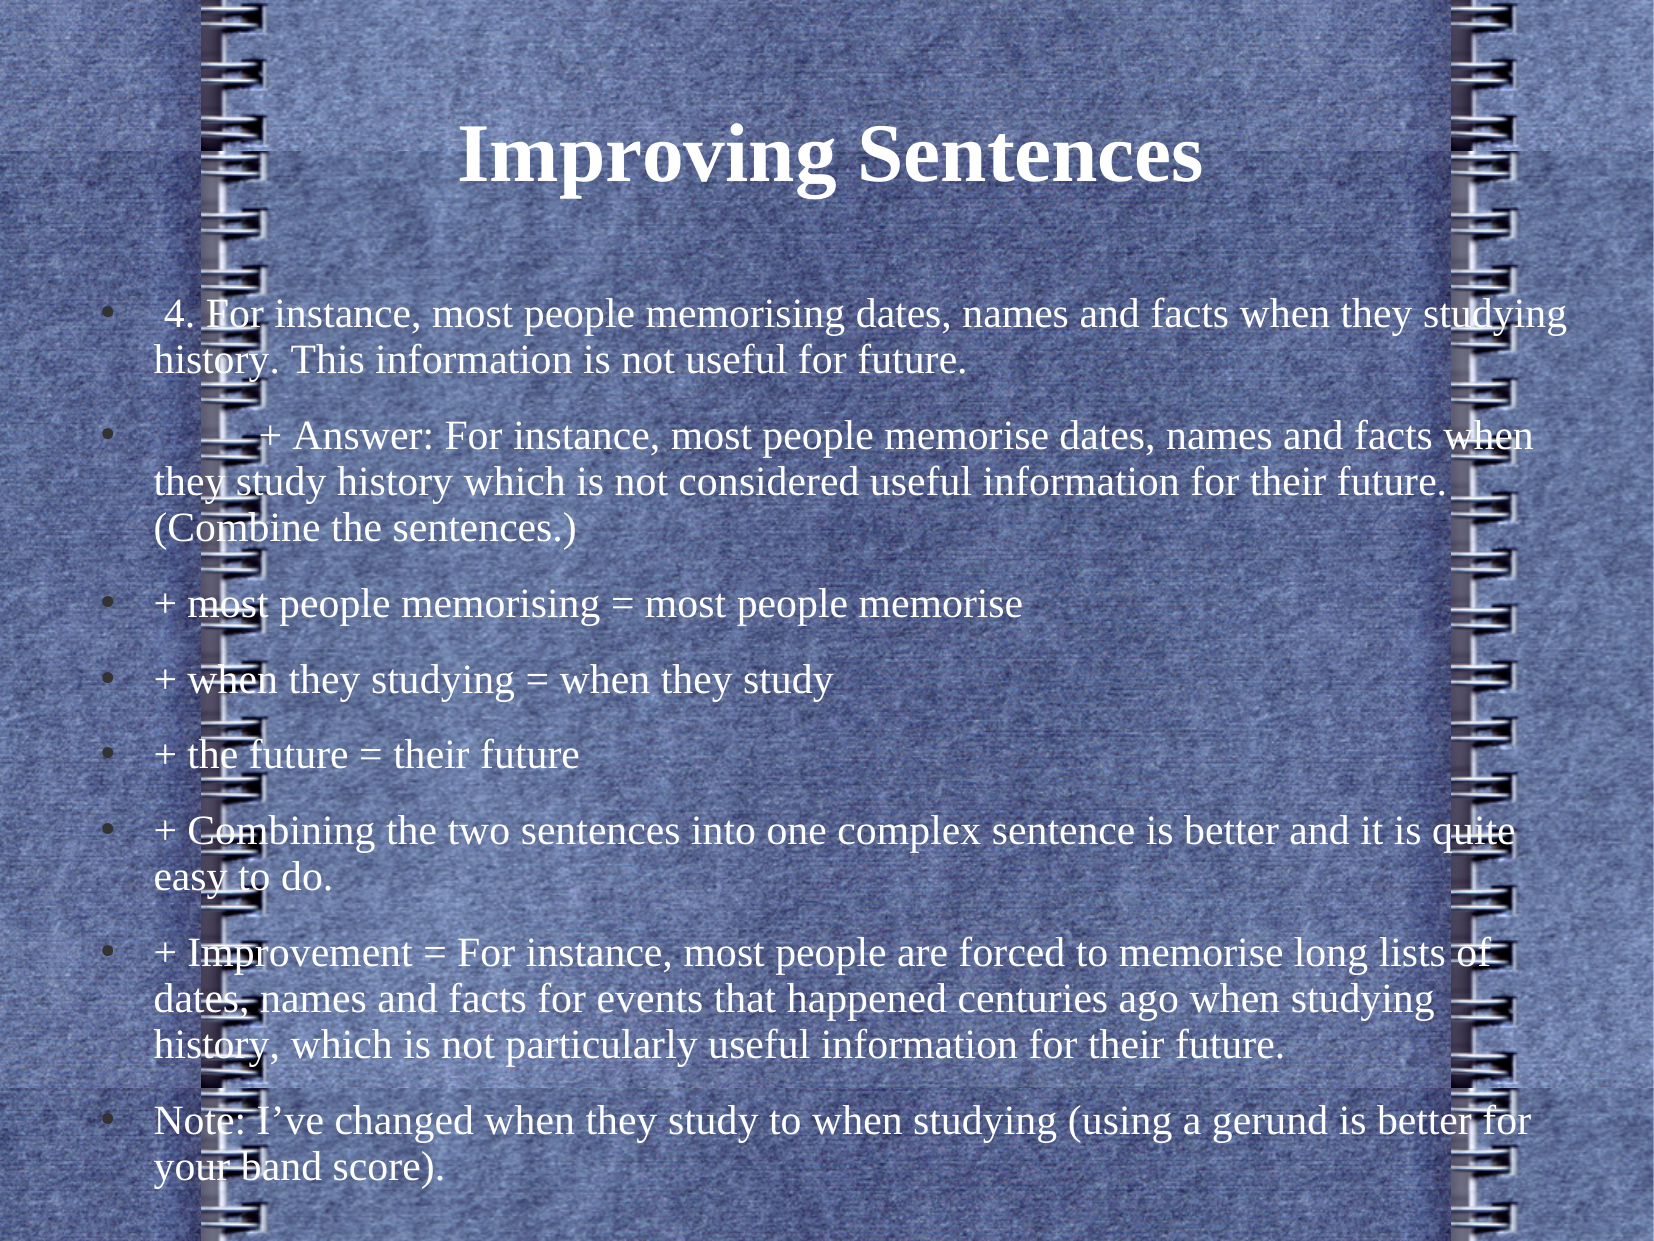

# Improving Sentences
 4. For instance, most people memorising dates, names and facts when they studying history. This information is not useful for future.
 + Answer: For instance, most people memorise dates, names and facts when they study history which is not considered useful information for their future. (Combine the sentences.)
+ most people memorising = most people memorise
+ when they studying = when they study
+ the future = their future
+ Combining the two sentences into one complex sentence is better and it is quite easy to do.
+ Improvement = For instance, most people are forced to memorise long lists of dates, names and facts for events that happened centuries ago when studying history, which is not particularly useful information for their future.
Note: I’ve changed when they study to when studying (using a gerund is better for your band score).